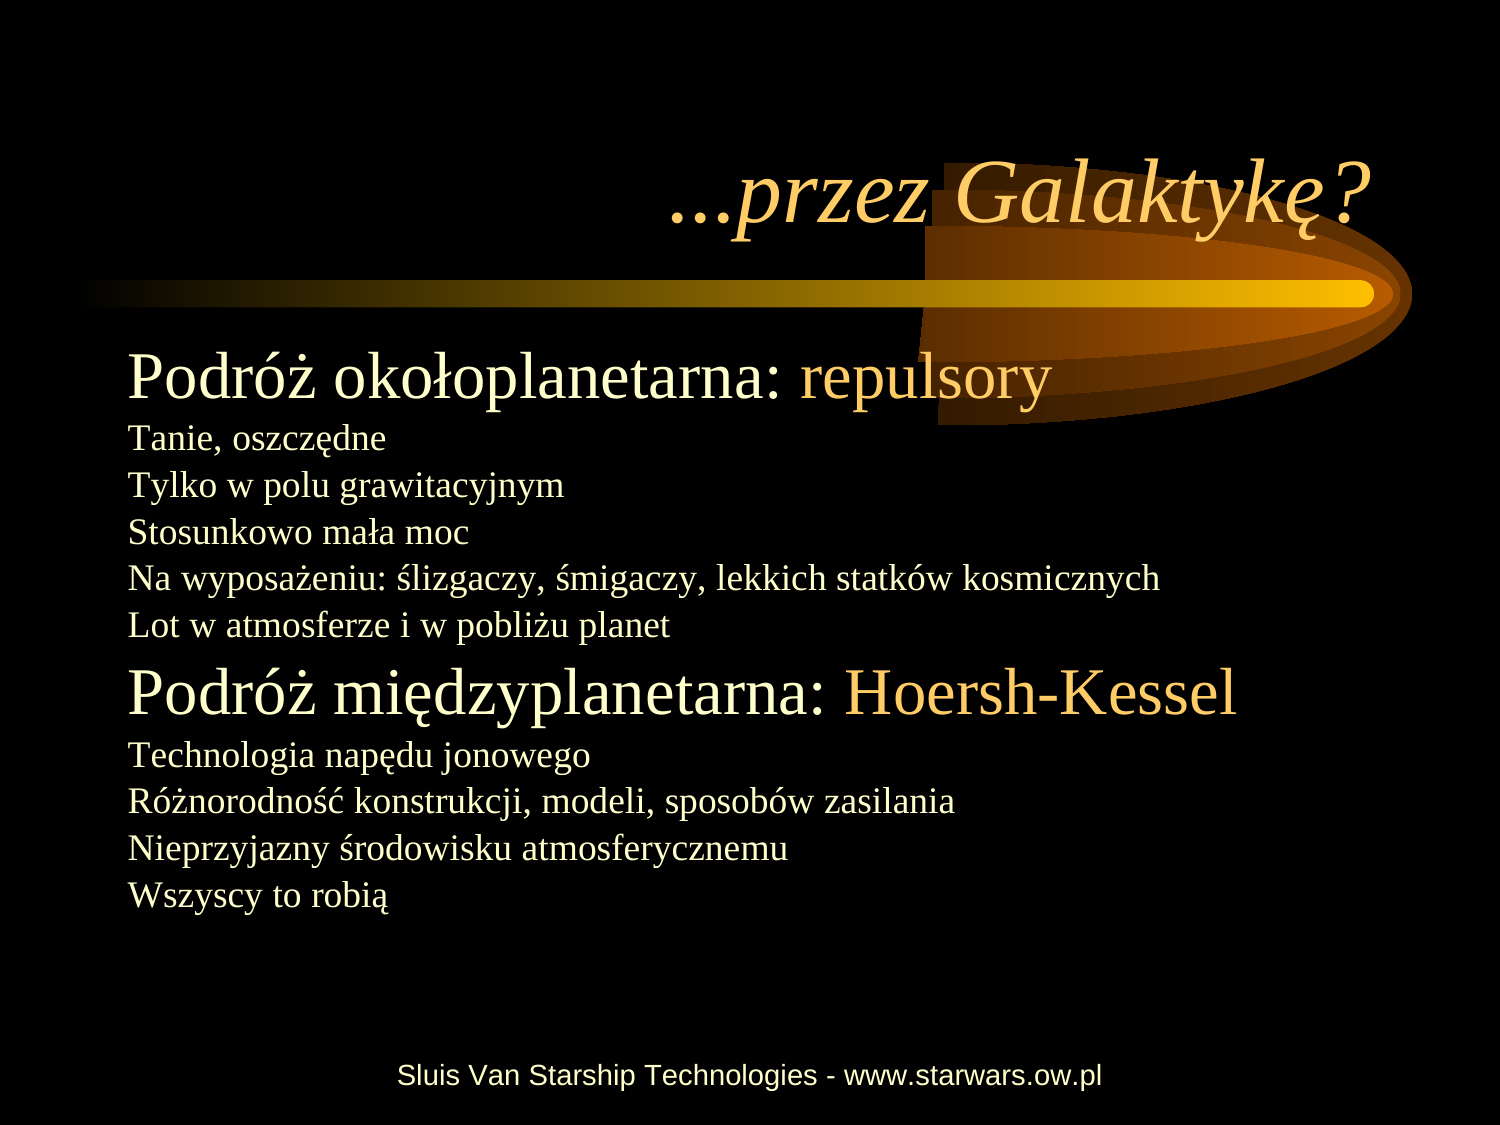

# ...przez Galaktykę?
Podróż okołoplanetarna: repulsory
Tanie, oszczędne
Tylko w polu grawitacyjnym
Stosunkowo mała moc
Na wyposażeniu: ślizgaczy, śmigaczy, lekkich statków kosmicznych
Lot w atmosferze i w pobliżu planet
Podróż międzyplanetarna: Hoersh-Kessel
Technologia napędu jonowego
Różnorodność konstrukcji, modeli, sposobów zasilania
Nieprzyjazny środowisku atmosferycznemu
Wszyscy to robią
Sluis Van Starship Technologies - www.starwars.ow.pl